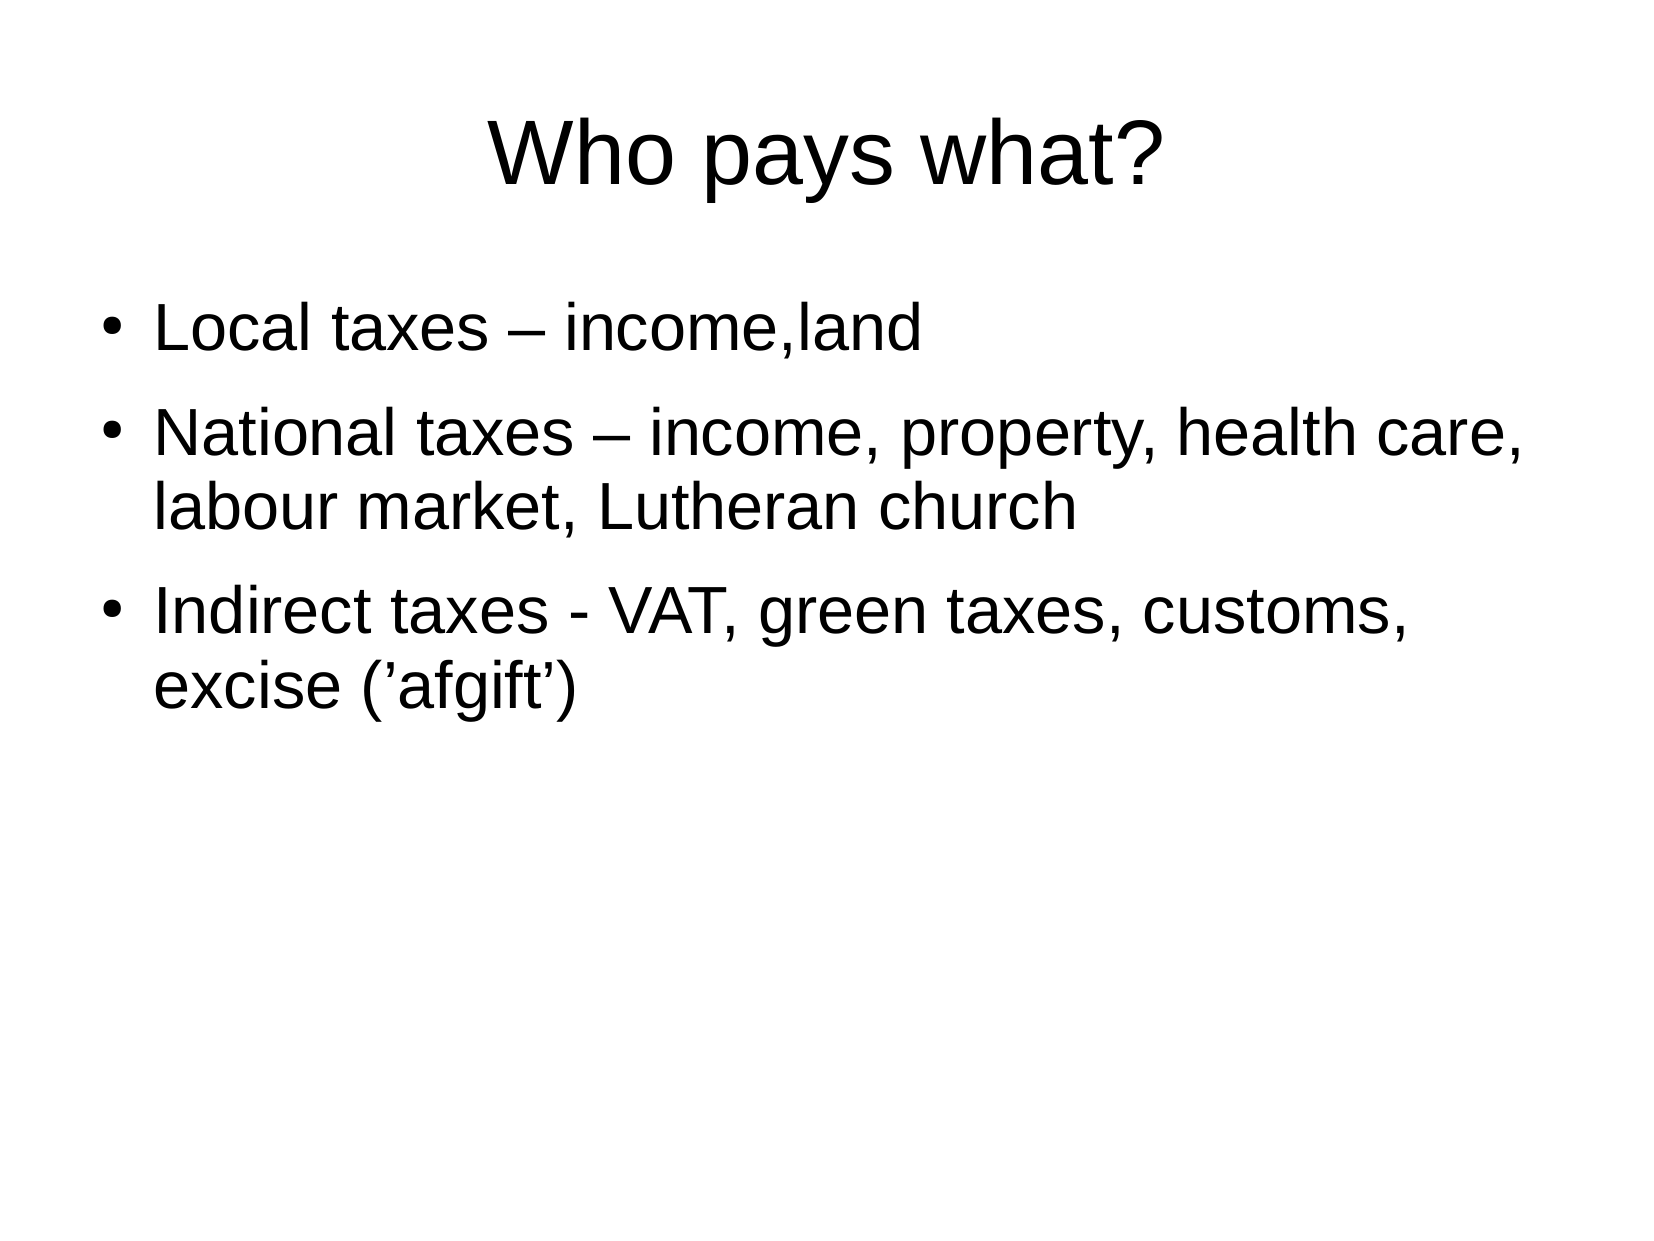

# Who pays what?
Local taxes – income,land
National taxes – income, property, health care, labour market, Lutheran church
Indirect taxes - VAT, green taxes, customs, excise (’afgift’)